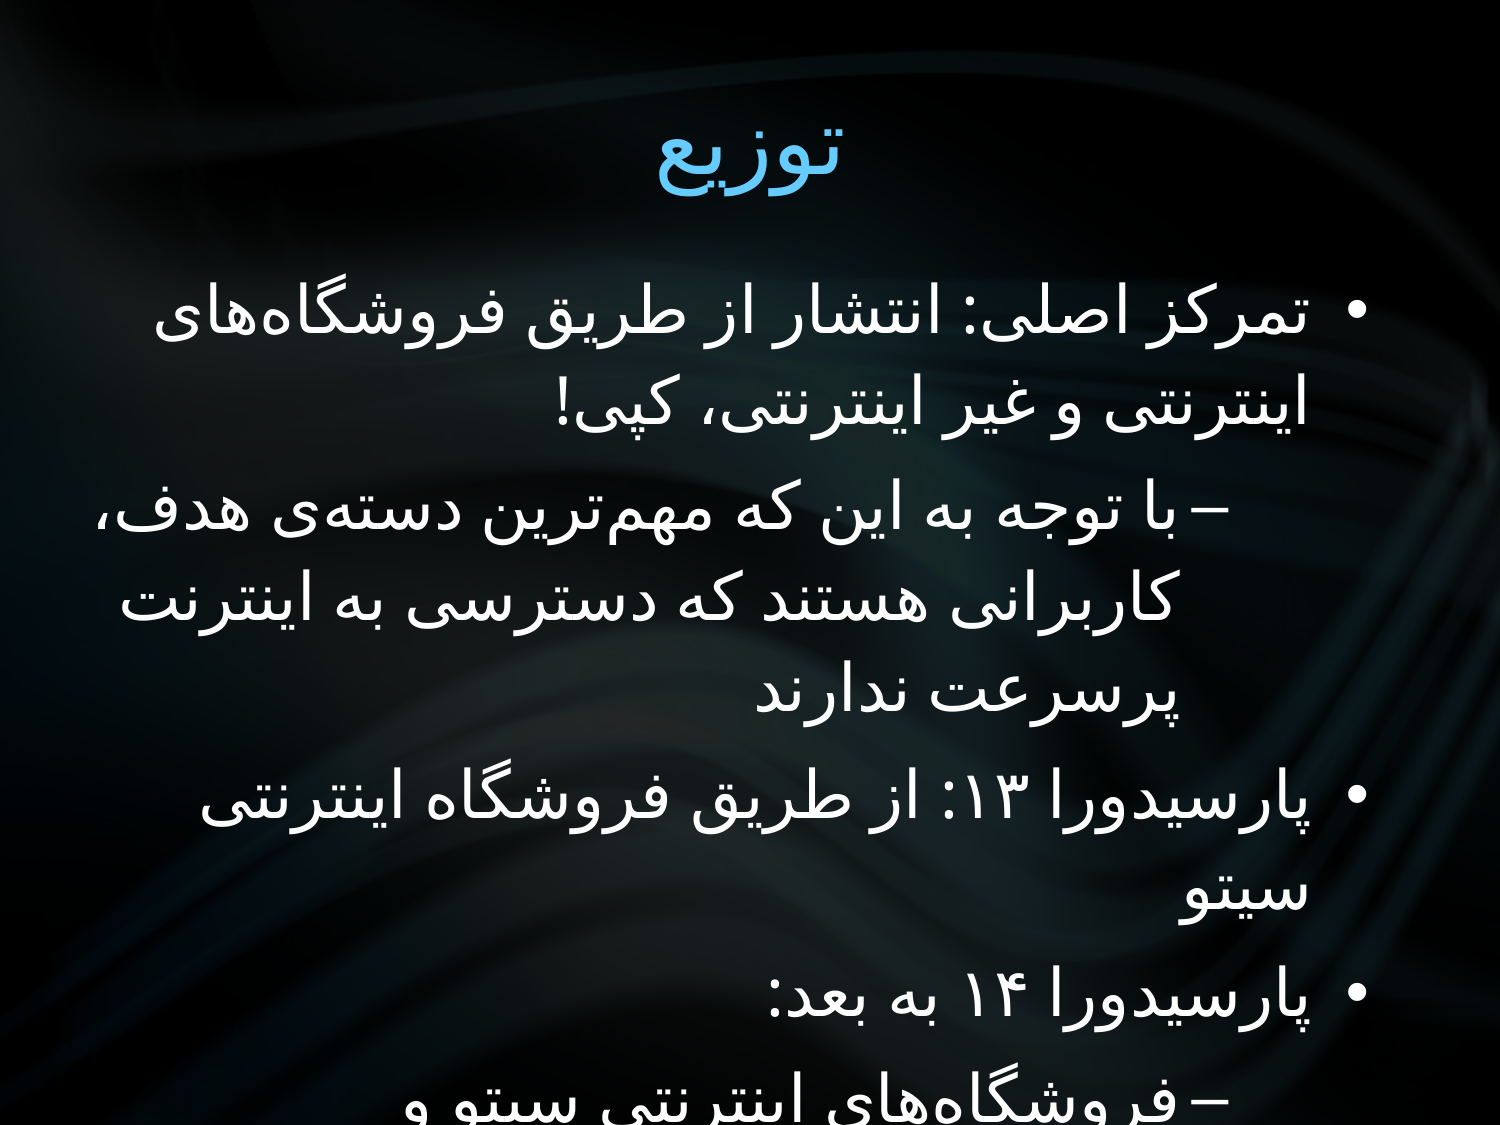

# توزیع
تمرکز اصلی: انتشار از طریق فروشگاه‌های اینترنتی و غیر اینترنتی، کپی!
با توجه به این که مهم‌ترین دسته‌ی هدف، کاربرانی هستند که دسترسی به اینترنت پرسرعت ندارند
پارسیدورا ۱۳: از طریق فروشگاه اینترنتی سیتو
پارسیدورا ۱۴ به بعد:
فروشگاه‌های اینترنتی سیتو و لینوکس‌شاپ
سایت SourceForge